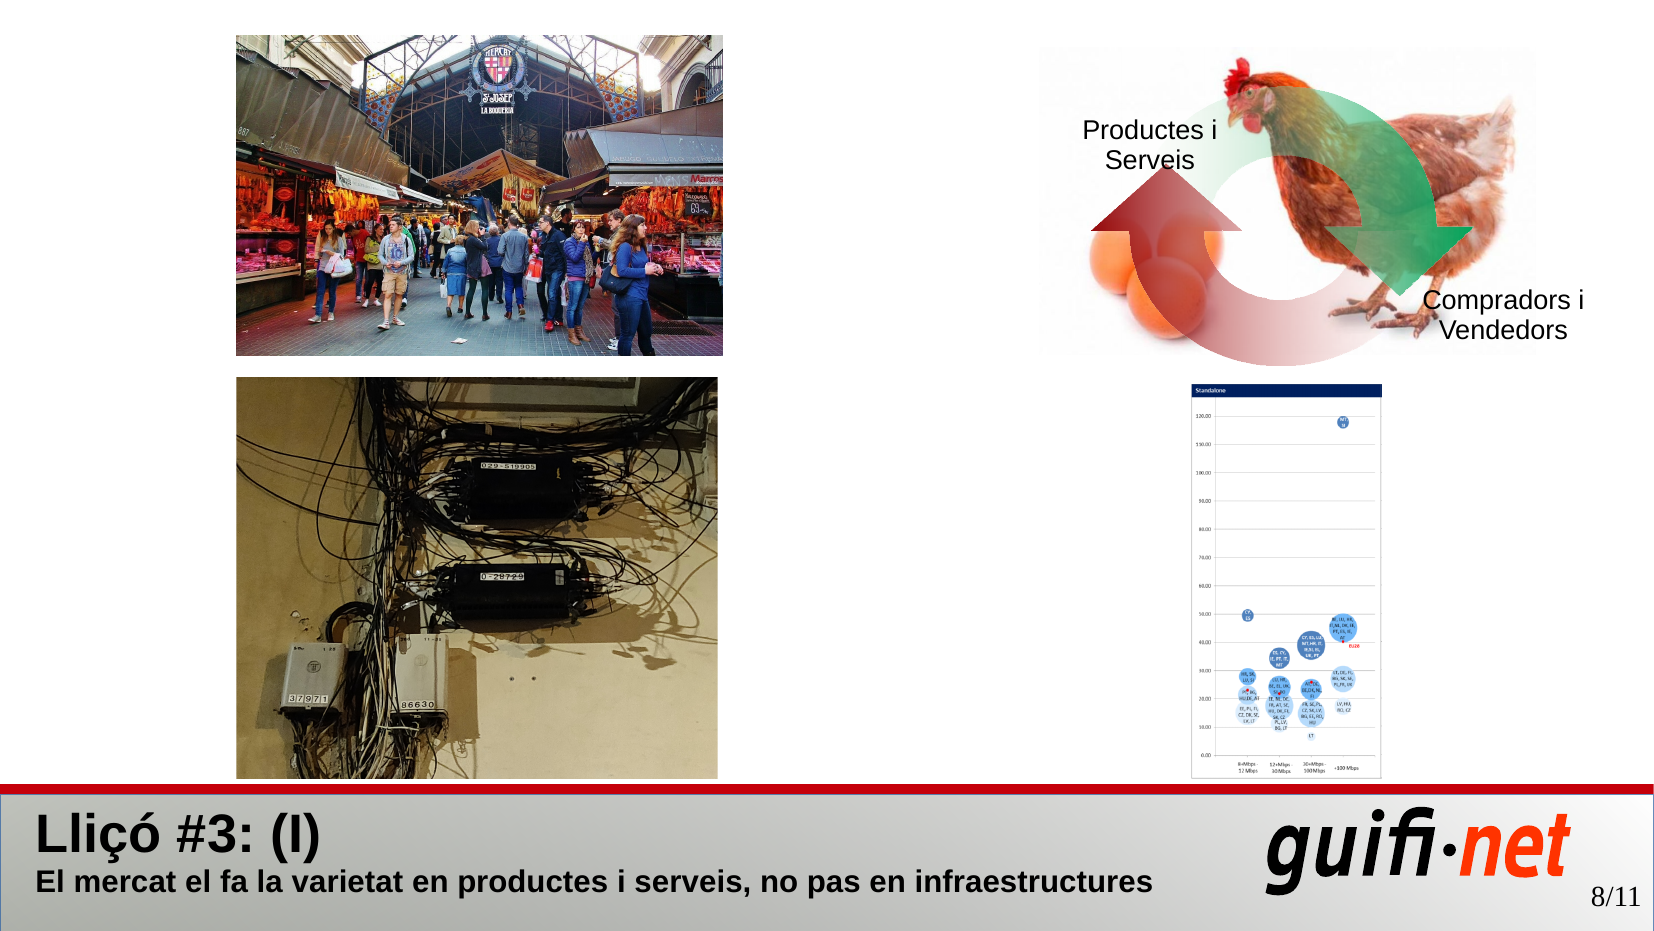

Productes i Serveis
Compradors i Vendedors
# Lliçó #3: (I) El mercat el fa la varietat en productes i serveis, no pas en infraestructures